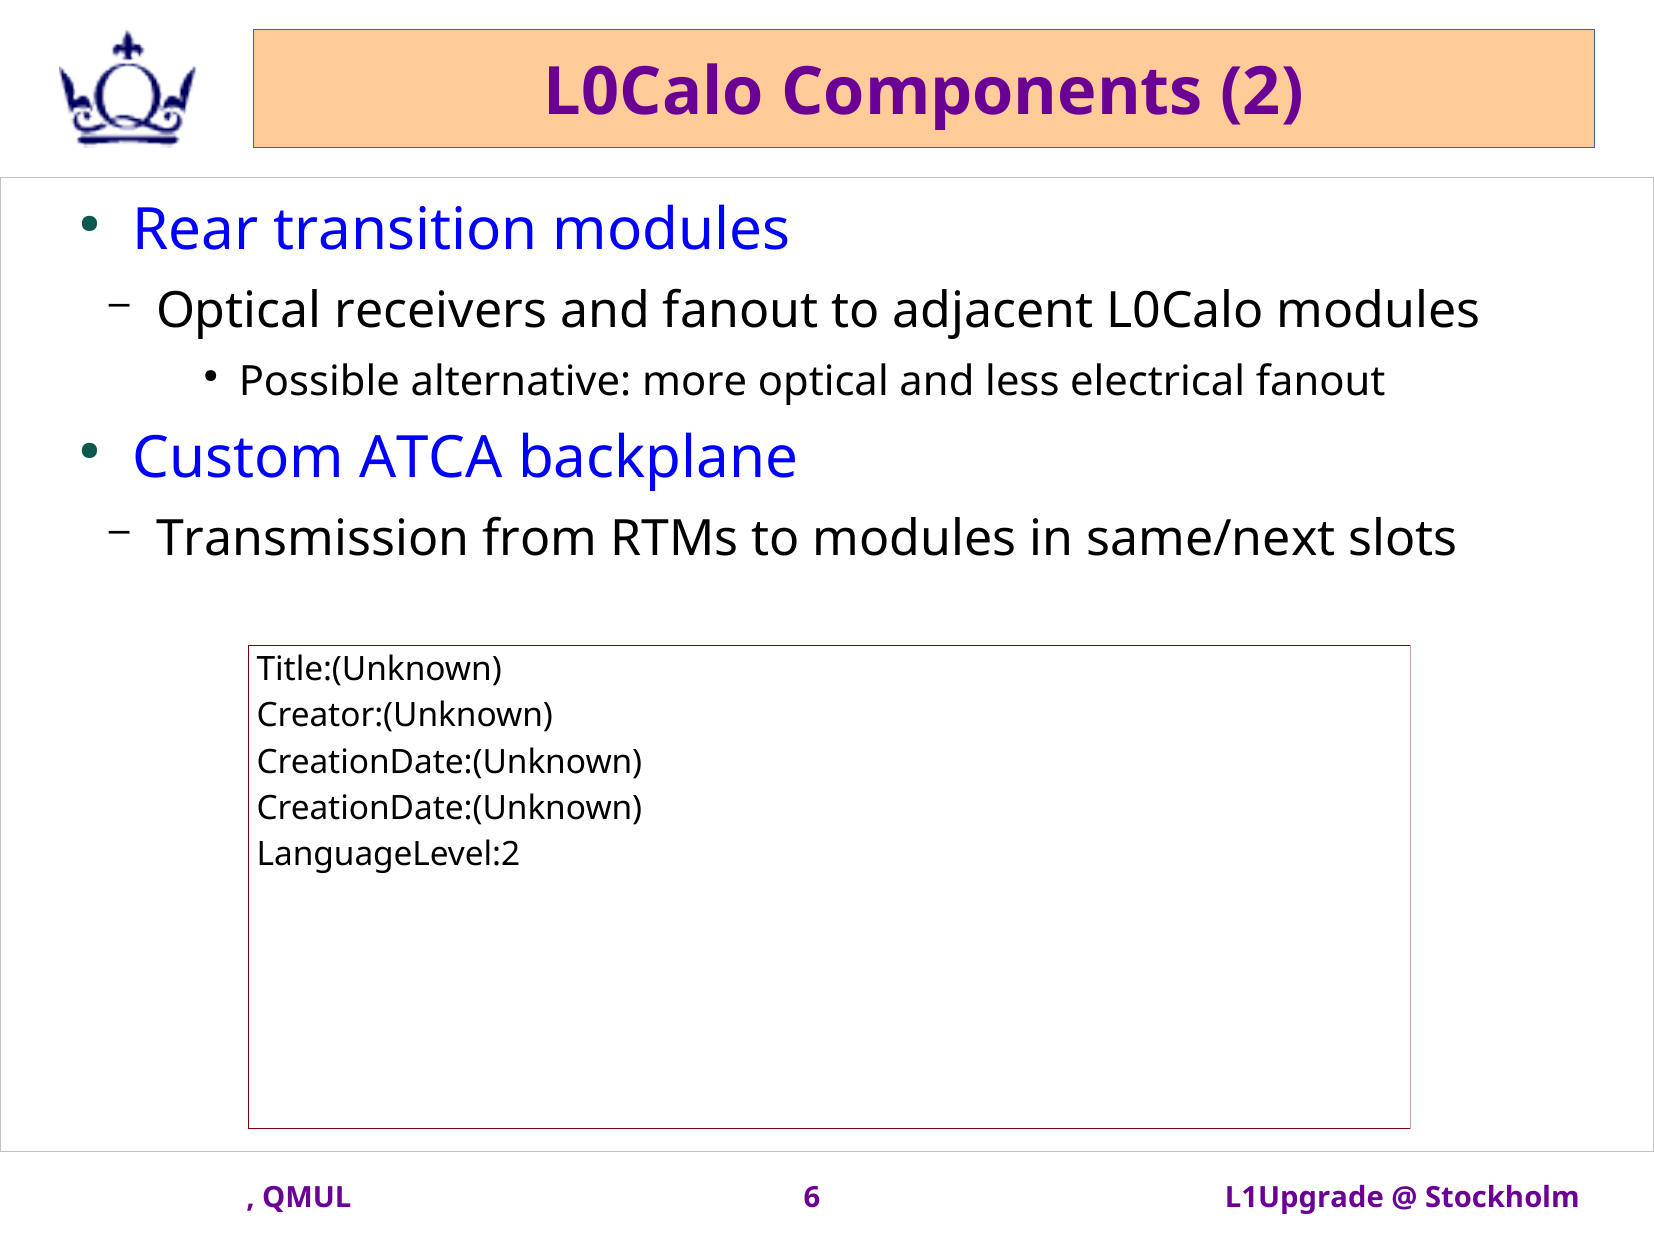

# L0Calo Components (2)
Rear transition modules
Optical receivers and fanout to adjacent L0Calo modules
Possible alternative: more optical and less electrical fanout
Custom ATCA backplane
Transmission from RTMs to modules in same/next slots